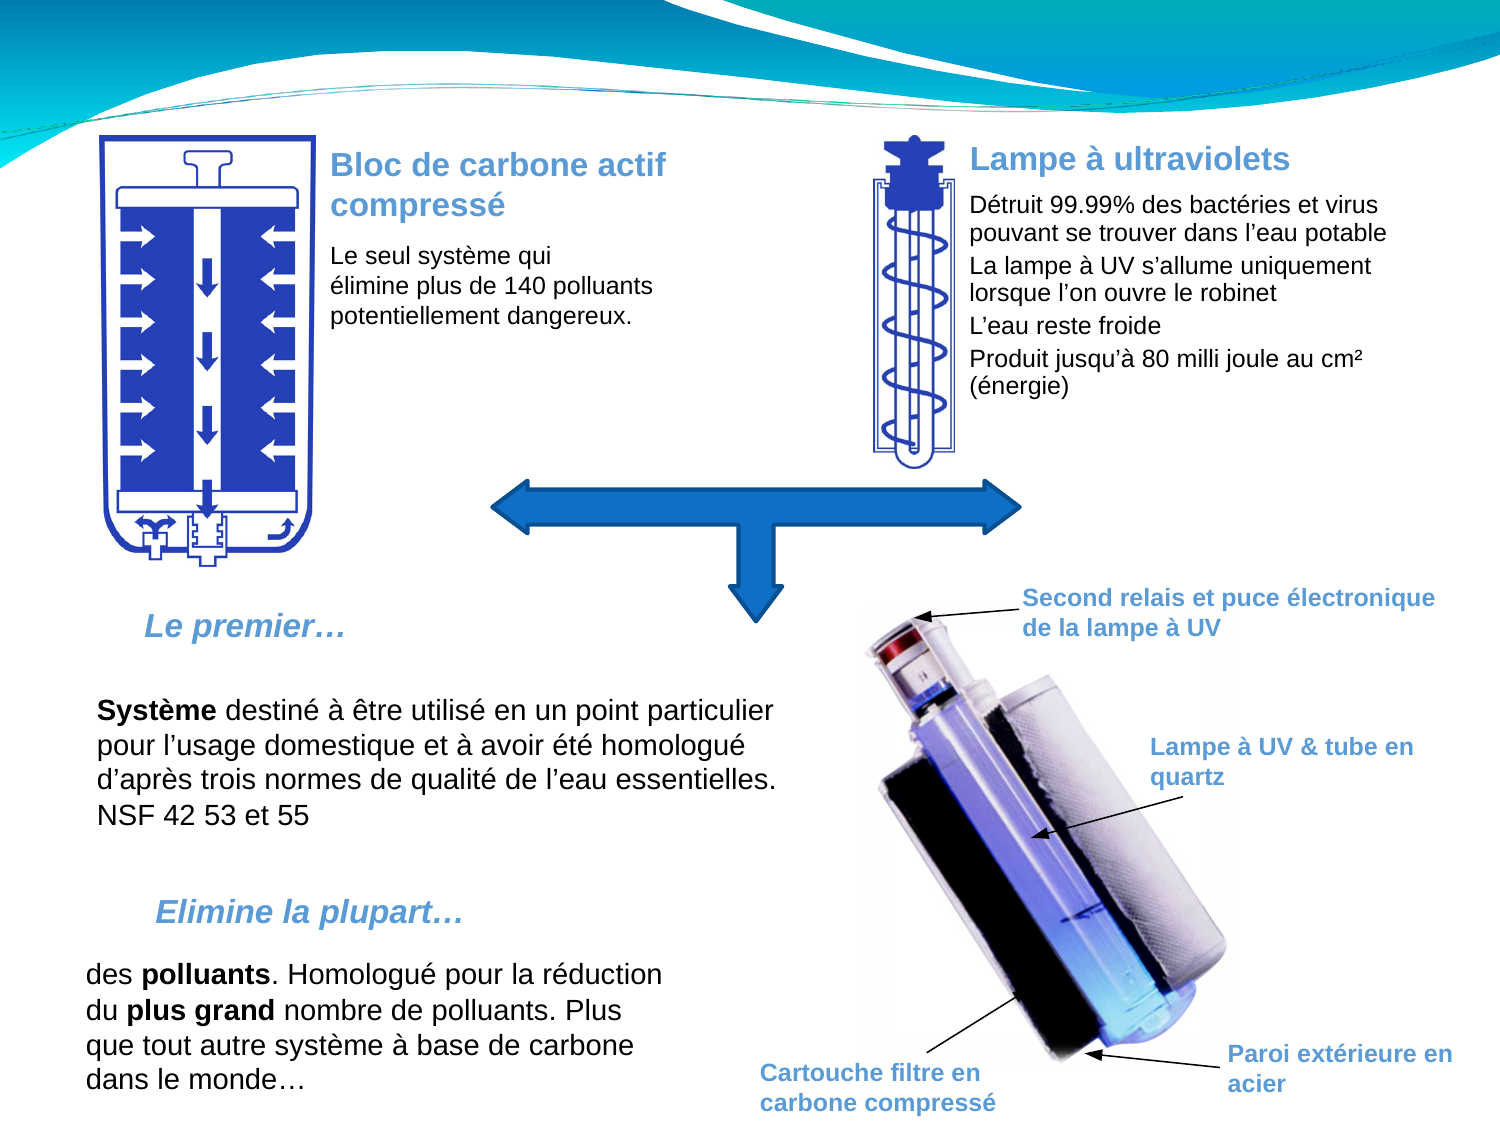

Lampe à ultraviolets
Bloc de carbone actif compressé
Détruit 99.99% des bactéries et virus pouvant se trouver dans l’eau potable
La lampe à UV s’allume uniquement lorsque l’on ouvre le robinet
L’eau reste froide
Produit jusqu’à 80 milli joule au cm² (énergie)
Le seul système qui
élimine plus de 140 polluants potentiellement dangereux.
Second relais et puce électronique de la lampe à UV
Le premier…
Système destiné à être utilisé en un point particulier pour l’usage domestique et à avoir été homologué d’après trois normes de qualité de l’eau essentielles. NSF 42 53 et 55
Lampe à UV & tube en quartz
Elimine la plupart…
des polluants. Homologué pour la réduction du plus grand nombre de polluants. Plus que tout autre système à base de carbone dans le monde…
Paroi extérieure en acier
Cartouche filtre en carbone compressé